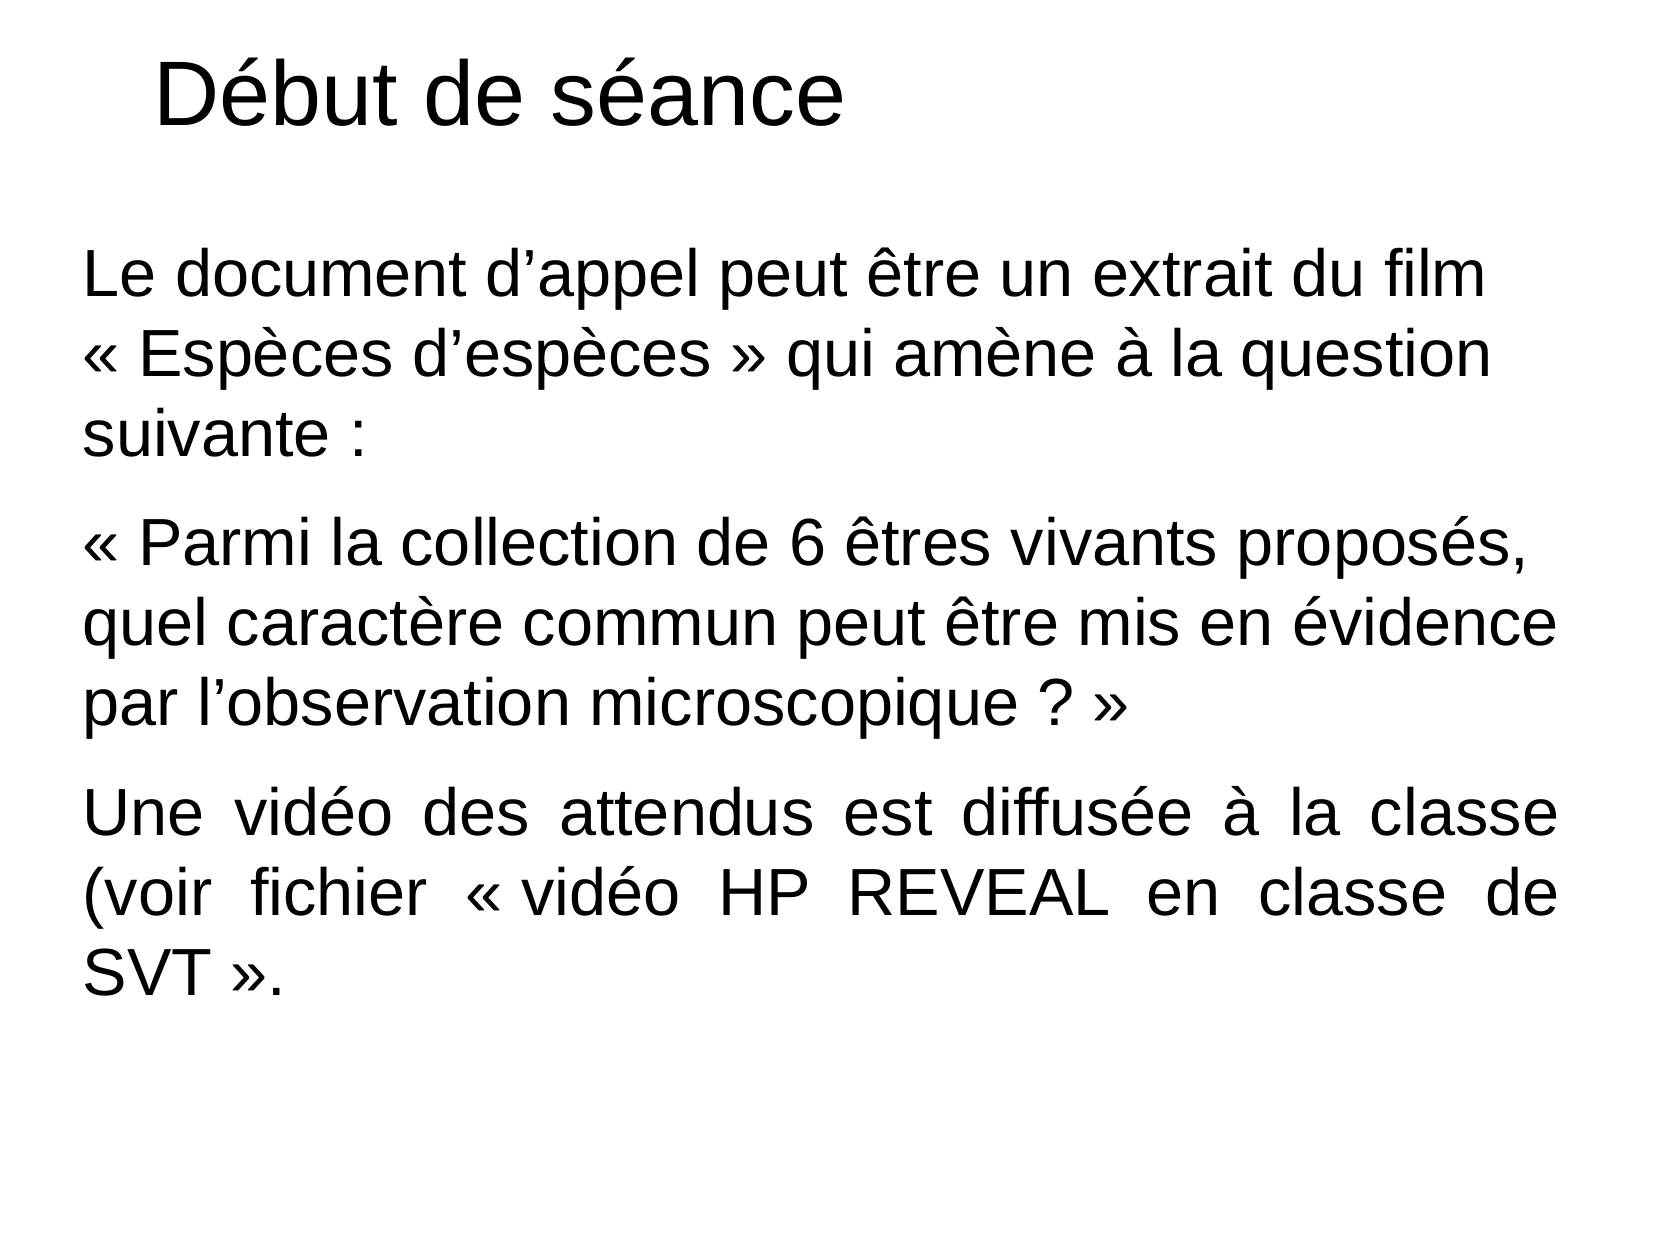

# Début de séance
Le document d’appel peut être un extrait du film « Espèces d’espèces » qui amène à la question suivante :
« Parmi la collection de 6 êtres vivants proposés, quel caractère commun peut être mis en évidence par l’observation microscopique ? »
Une vidéo des attendus est diffusée à la classe (voir fichier « vidéo HP REVEAL en classe de SVT ».